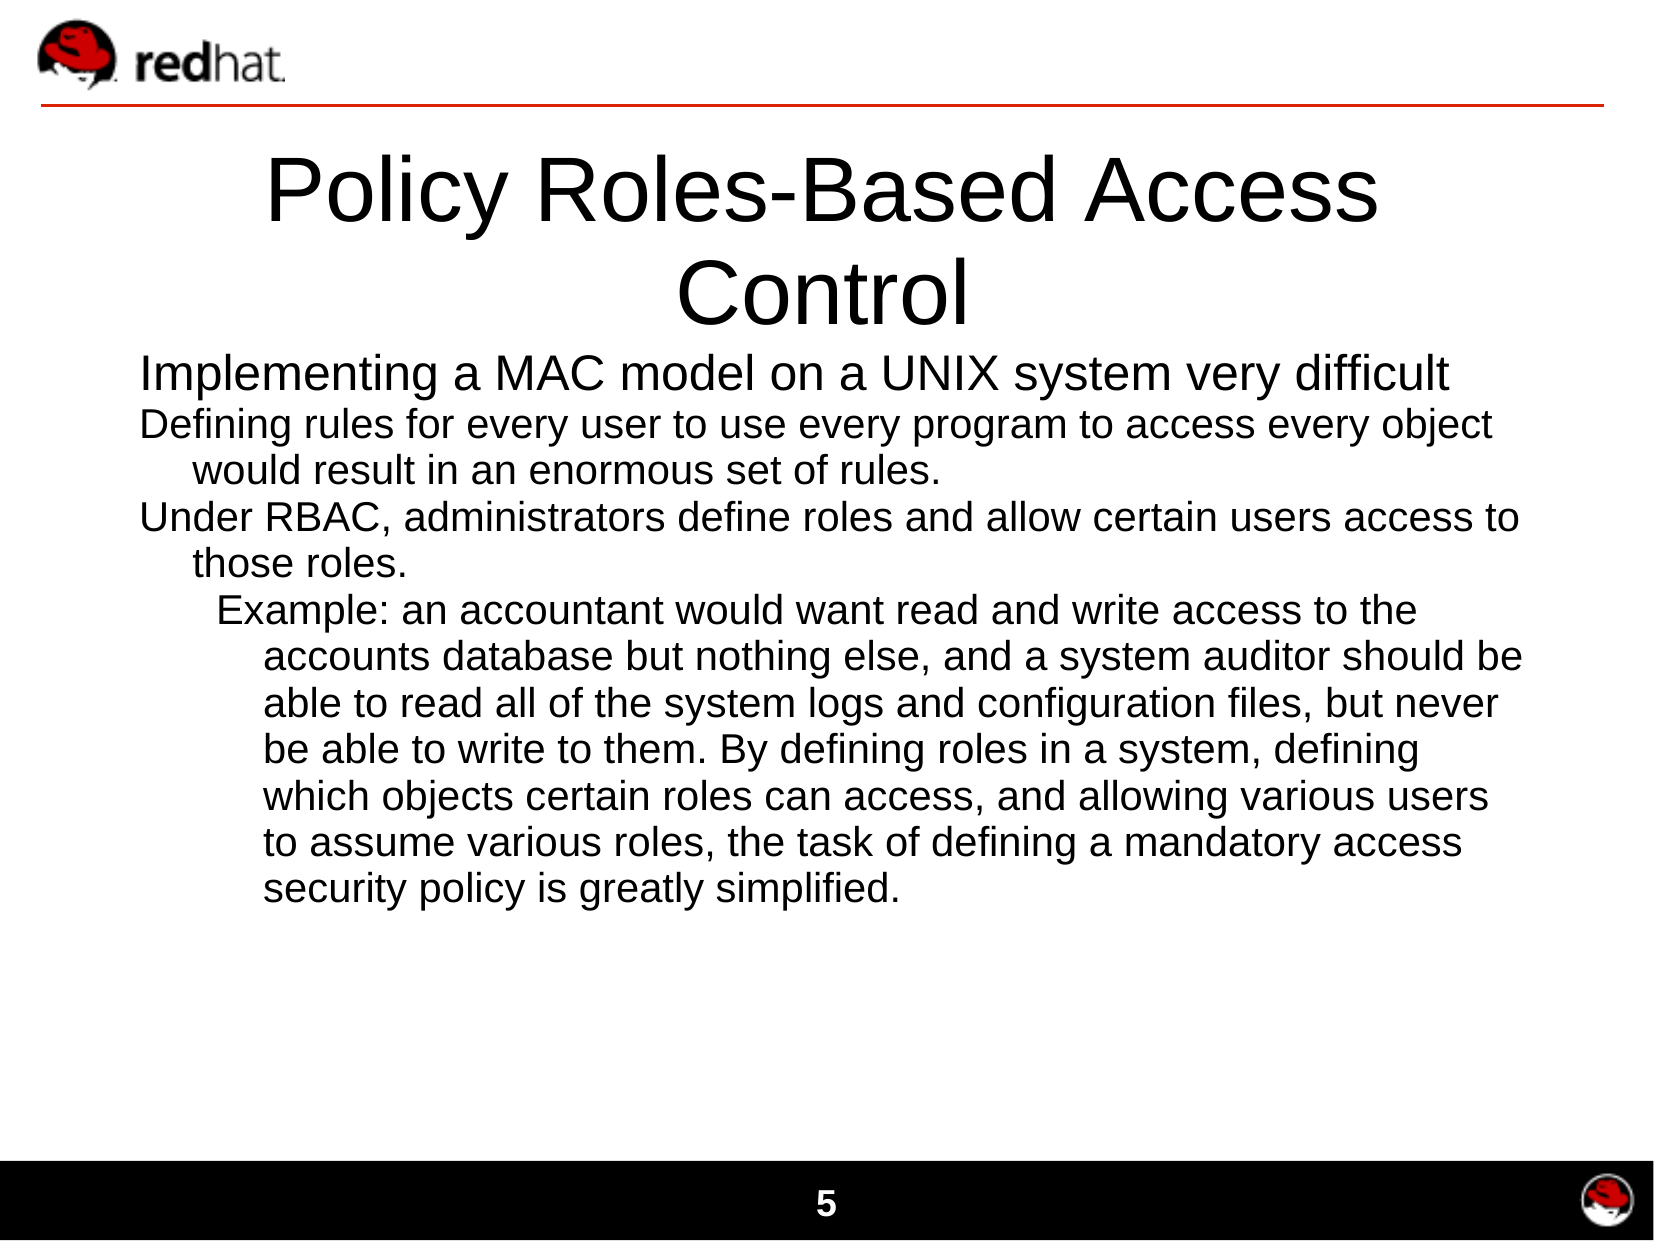

# Policy Roles-Based Access Control
Implementing a MAC model on a UNIX system very difficult
Defining rules for every user to use every program to access every object would result in an enormous set of rules.
Under RBAC, administrators define roles and allow certain users access to those roles.
Example: an accountant would want read and write access to the accounts database but nothing else, and a system auditor should be able to read all of the system logs and configuration files, but never be able to write to them. By defining roles in a system, defining which objects certain roles can access, and allowing various users to assume various roles, the task of defining a mandatory access security policy is greatly simplified.